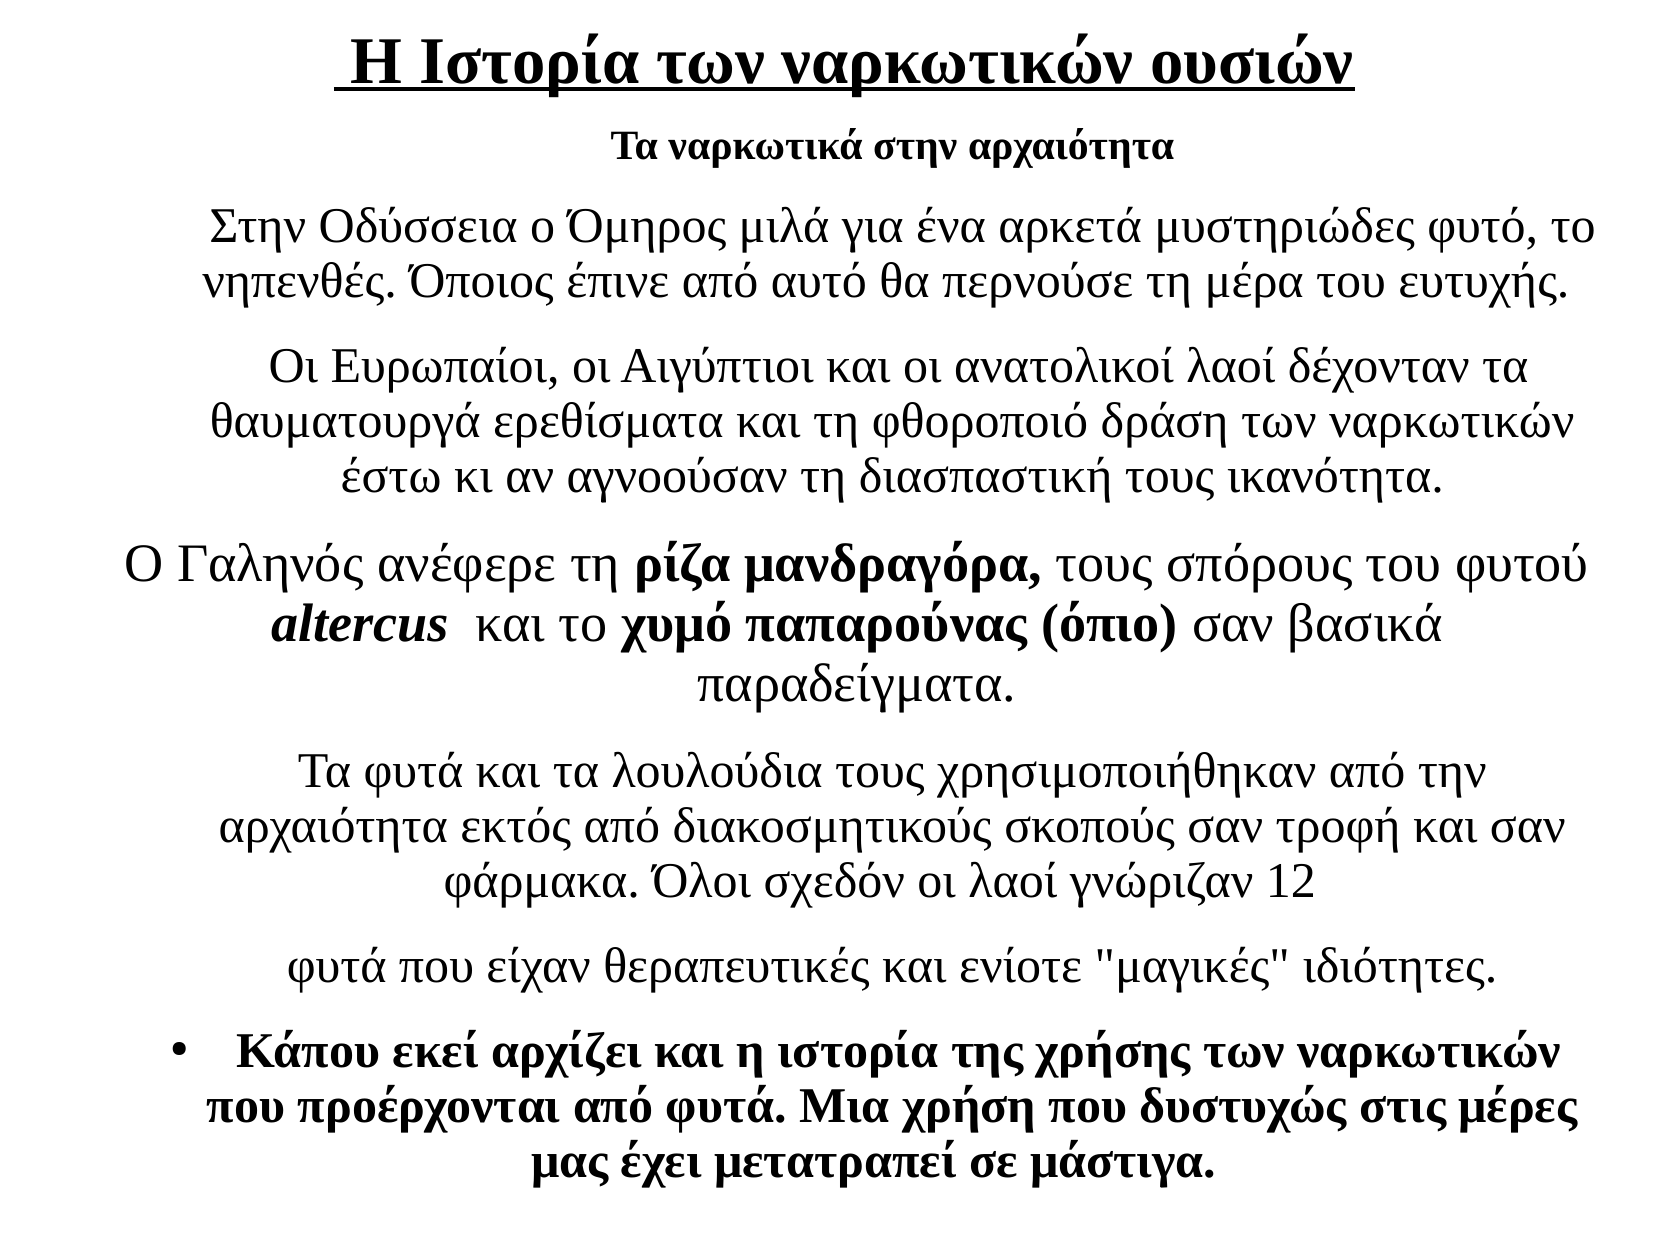

# Η Ιστορία των ναρκωτικών ουσιών
Τα ναρκωτικά στην αρχαιότητα
 Στην Οδύσσεια ο Όμηρος μιλά για ένα αρκετά μυστηριώδες φυτό, το νηπενθές. Όποιος έπινε από αυτό θα περνούσε τη μέρα του ευτυχής.
 Οι Ευρωπαίοι, οι Αιγύπτιοι και οι ανατολικοί λαοί δέχονταν τα θαυματουργά ερεθίσματα και τη φθοροποιό δράση των ναρκωτικών έστω κι αν αγνοούσαν τη διασπαστική τους ικανότητα.
Ο Γαληνός ανέφερε τη ρίζα μανδραγόρα, τους σπόρους του φυτού altercus και το χυμό παπαρούνας (όπιο) σαν βασικά παραδείγματα.
Τα φυτά και τα λουλούδια τους χρησιμοποιήθηκαν από την αρχαιότητα εκτός από διακοσμητικούς σκοπούς σαν τροφή και σαν φάρμακα. Όλοι σχεδόν οι λαοί γνώριζαν 12
φυτά που είχαν θεραπευτικές και ενίοτε "μαγικές" ιδιότητες.
 Κάπου εκεί αρχίζει και η ιστορία της χρήσης των ναρκωτικών που προέρχονται από φυτά. Μια χρήση που δυστυχώς στις μέρες μας έχει μετατραπεί σε μάστιγα.